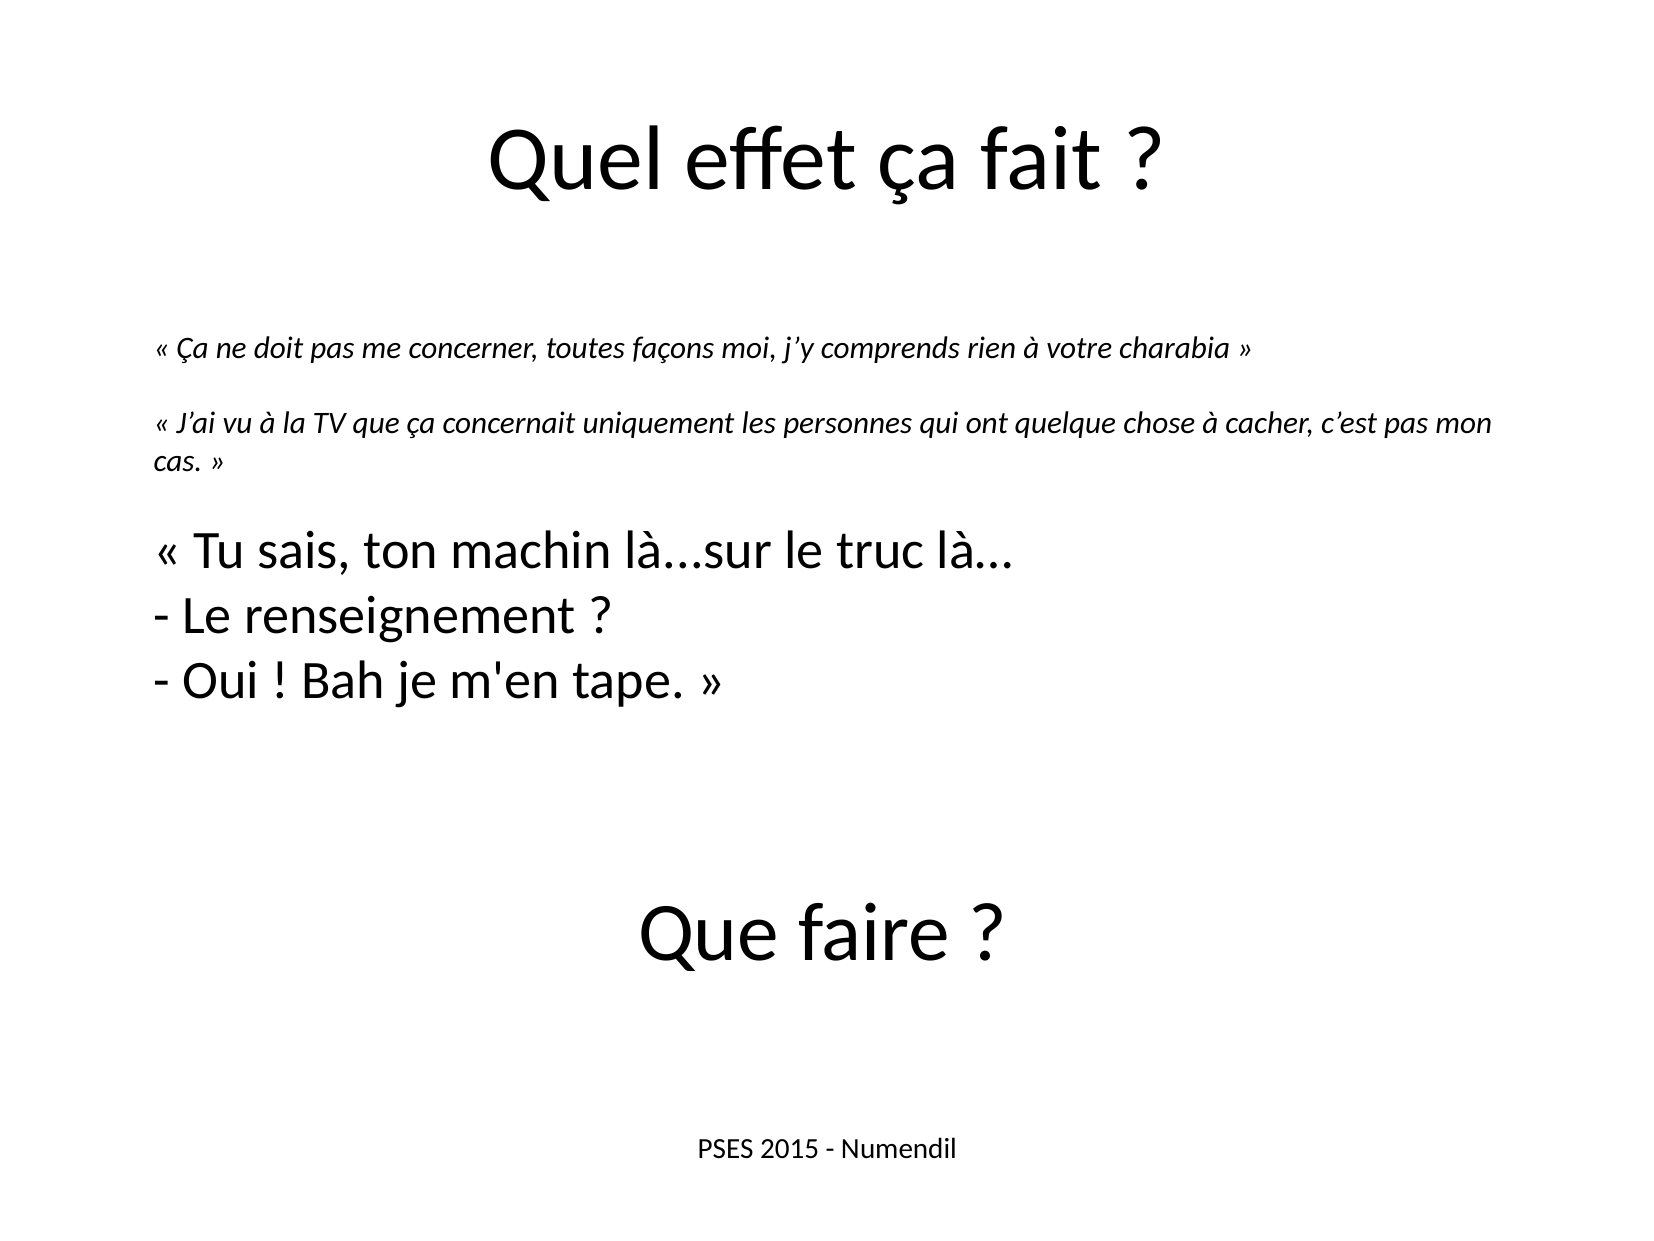

# Quel effet ça fait ?
« Ça ne doit pas me concerner, toutes façons moi, j’y comprends rien à votre charabia »
« J’ai vu à la TV que ça concernait uniquement les personnes qui ont quelque chose à cacher, c’est pas mon cas. »
« Tu sais, ton machin là...sur le truc là…
- Le renseignement ?
- Oui ! Bah je m'en tape. »
Que faire ?
PSES 2015 - Numendil
PSES 2015 - Numendil